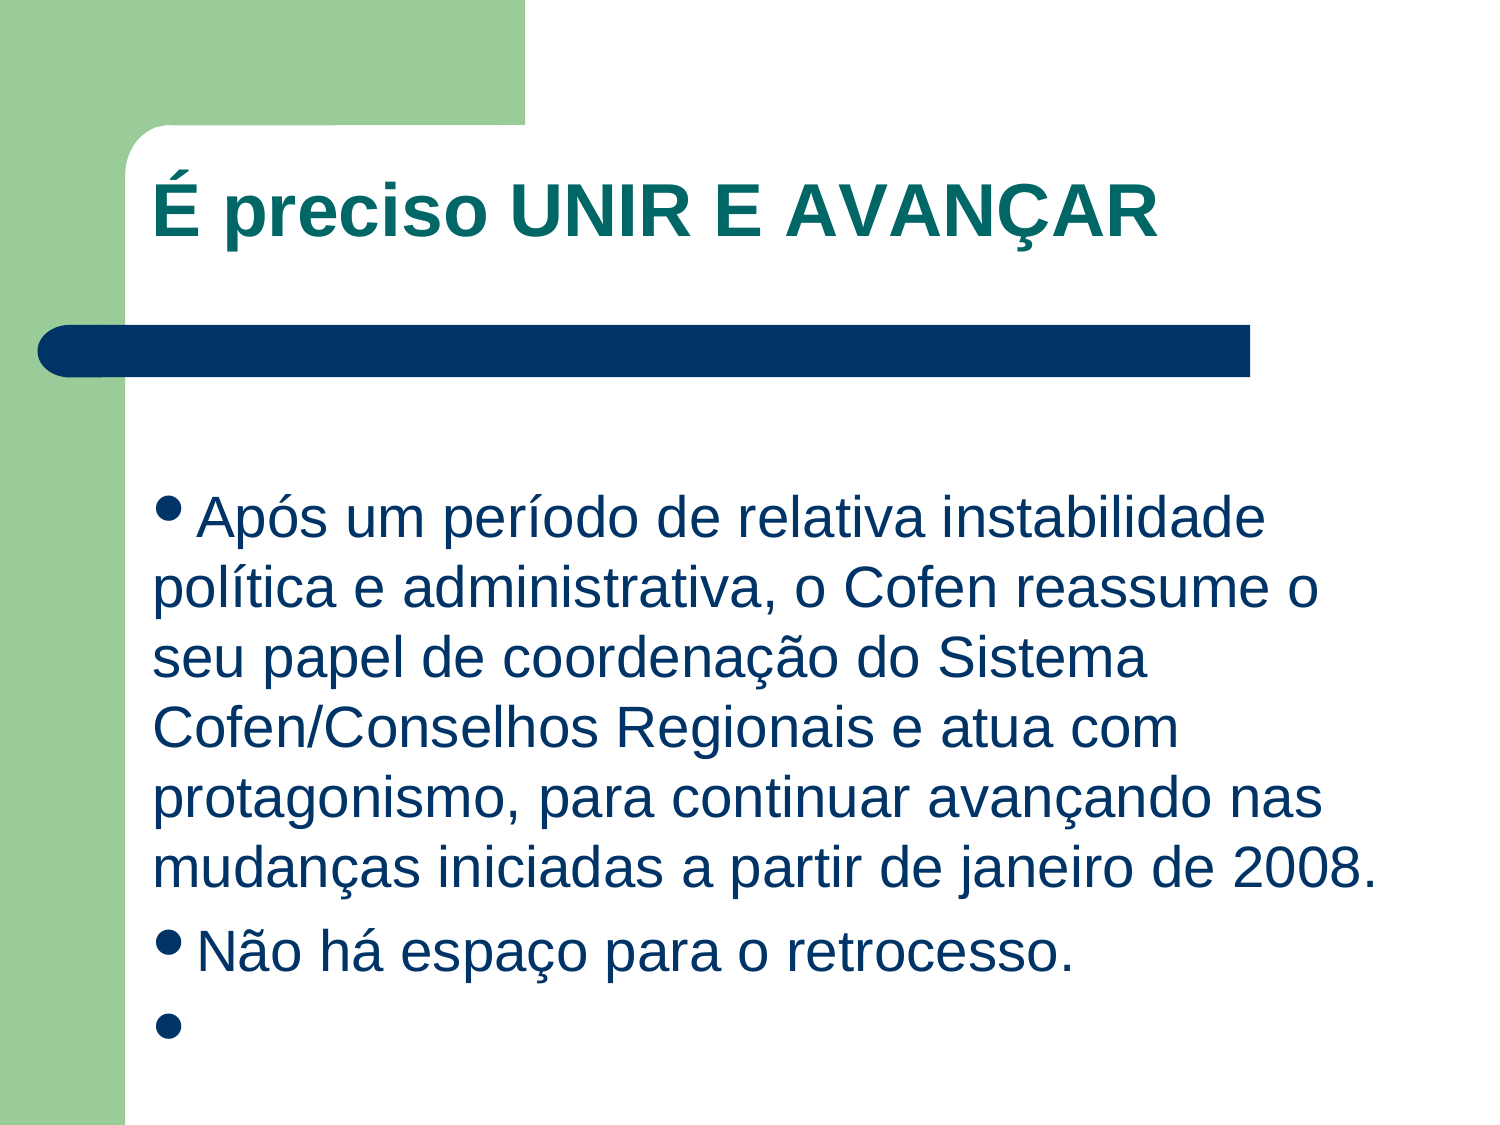

# É preciso UNIR E AVANÇAR
Após um período de relativa instabilidade política e administrativa, o Cofen reassume o seu papel de coordenação do Sistema Cofen/Conselhos Regionais e atua com protagonismo, para continuar avançando nas mudanças iniciadas a partir de janeiro de 2008.
Não há espaço para o retrocesso.